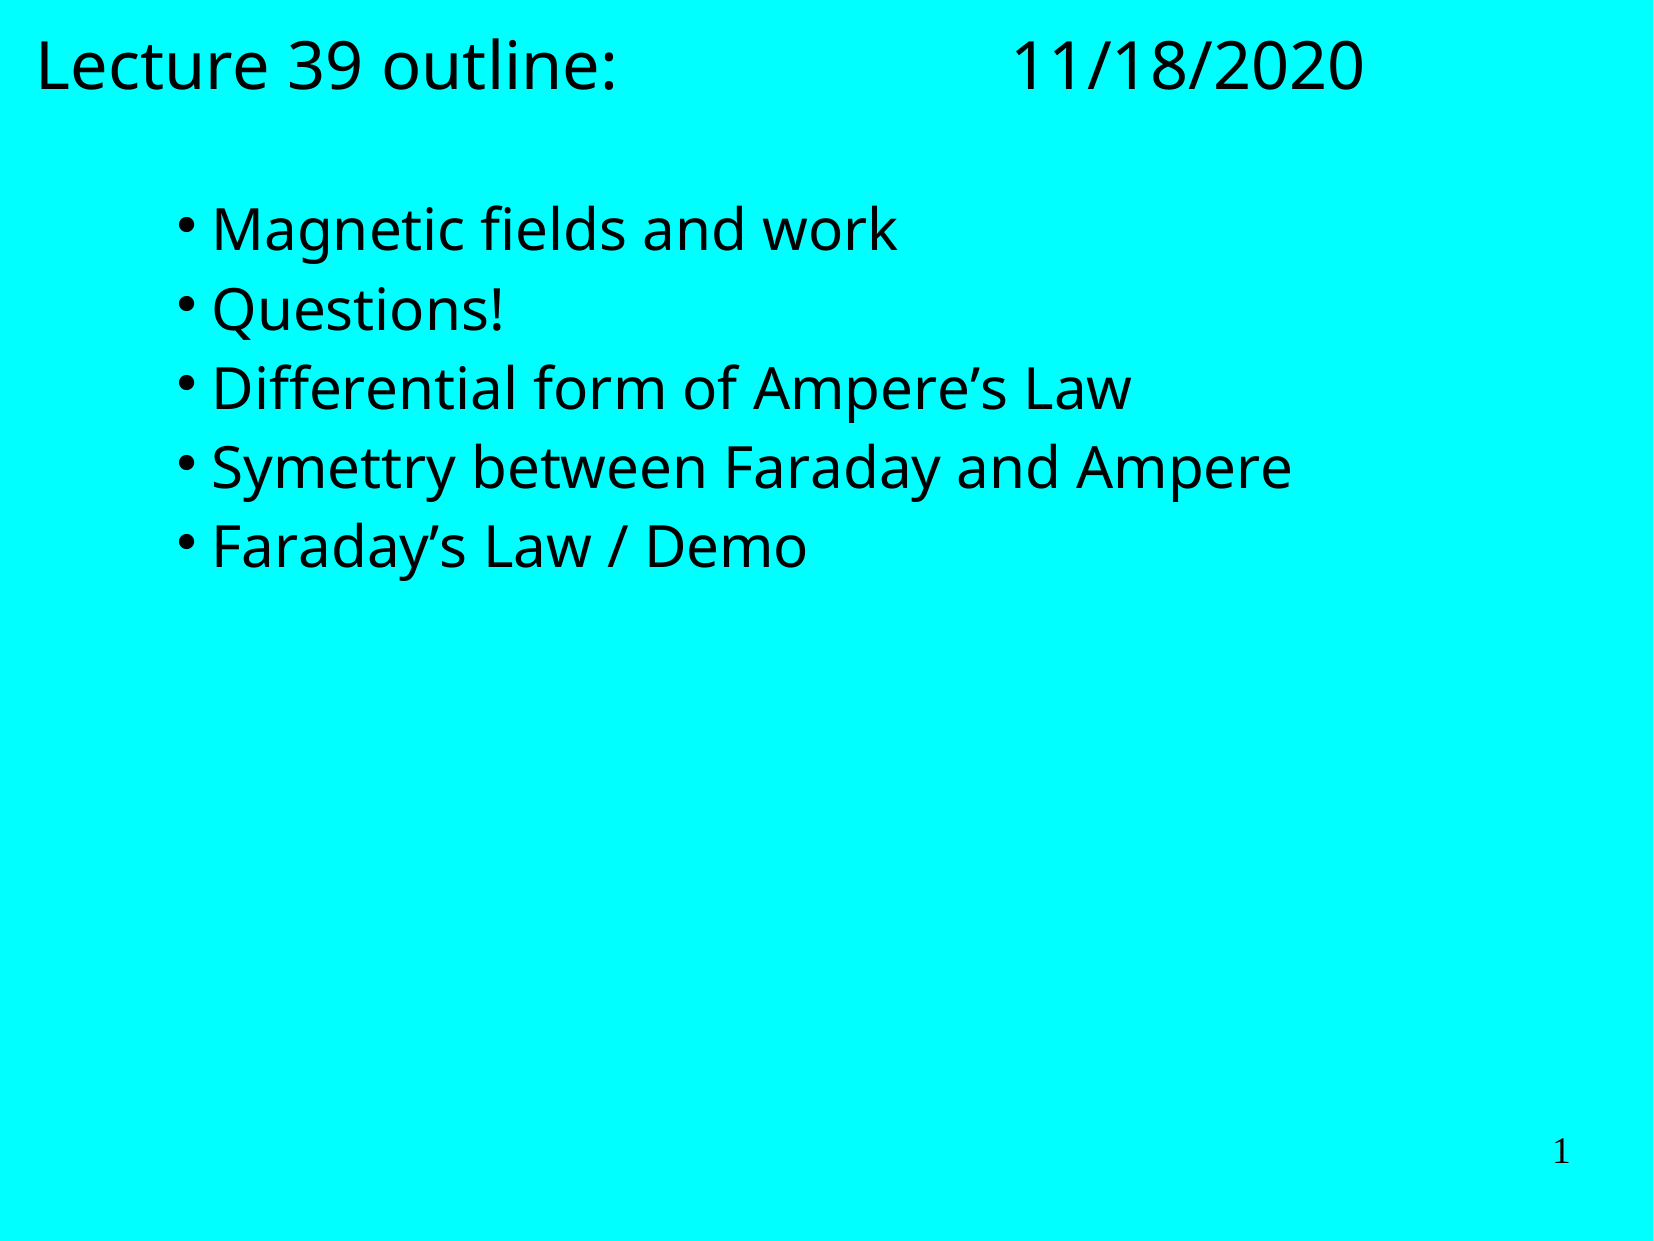

Lecture 39 outline:						11/18/2020
Magnetic fields and work
Questions!
Differential form of Ampere’s Law
Symettry between Faraday and Ampere
Faraday’s Law / Demo
1